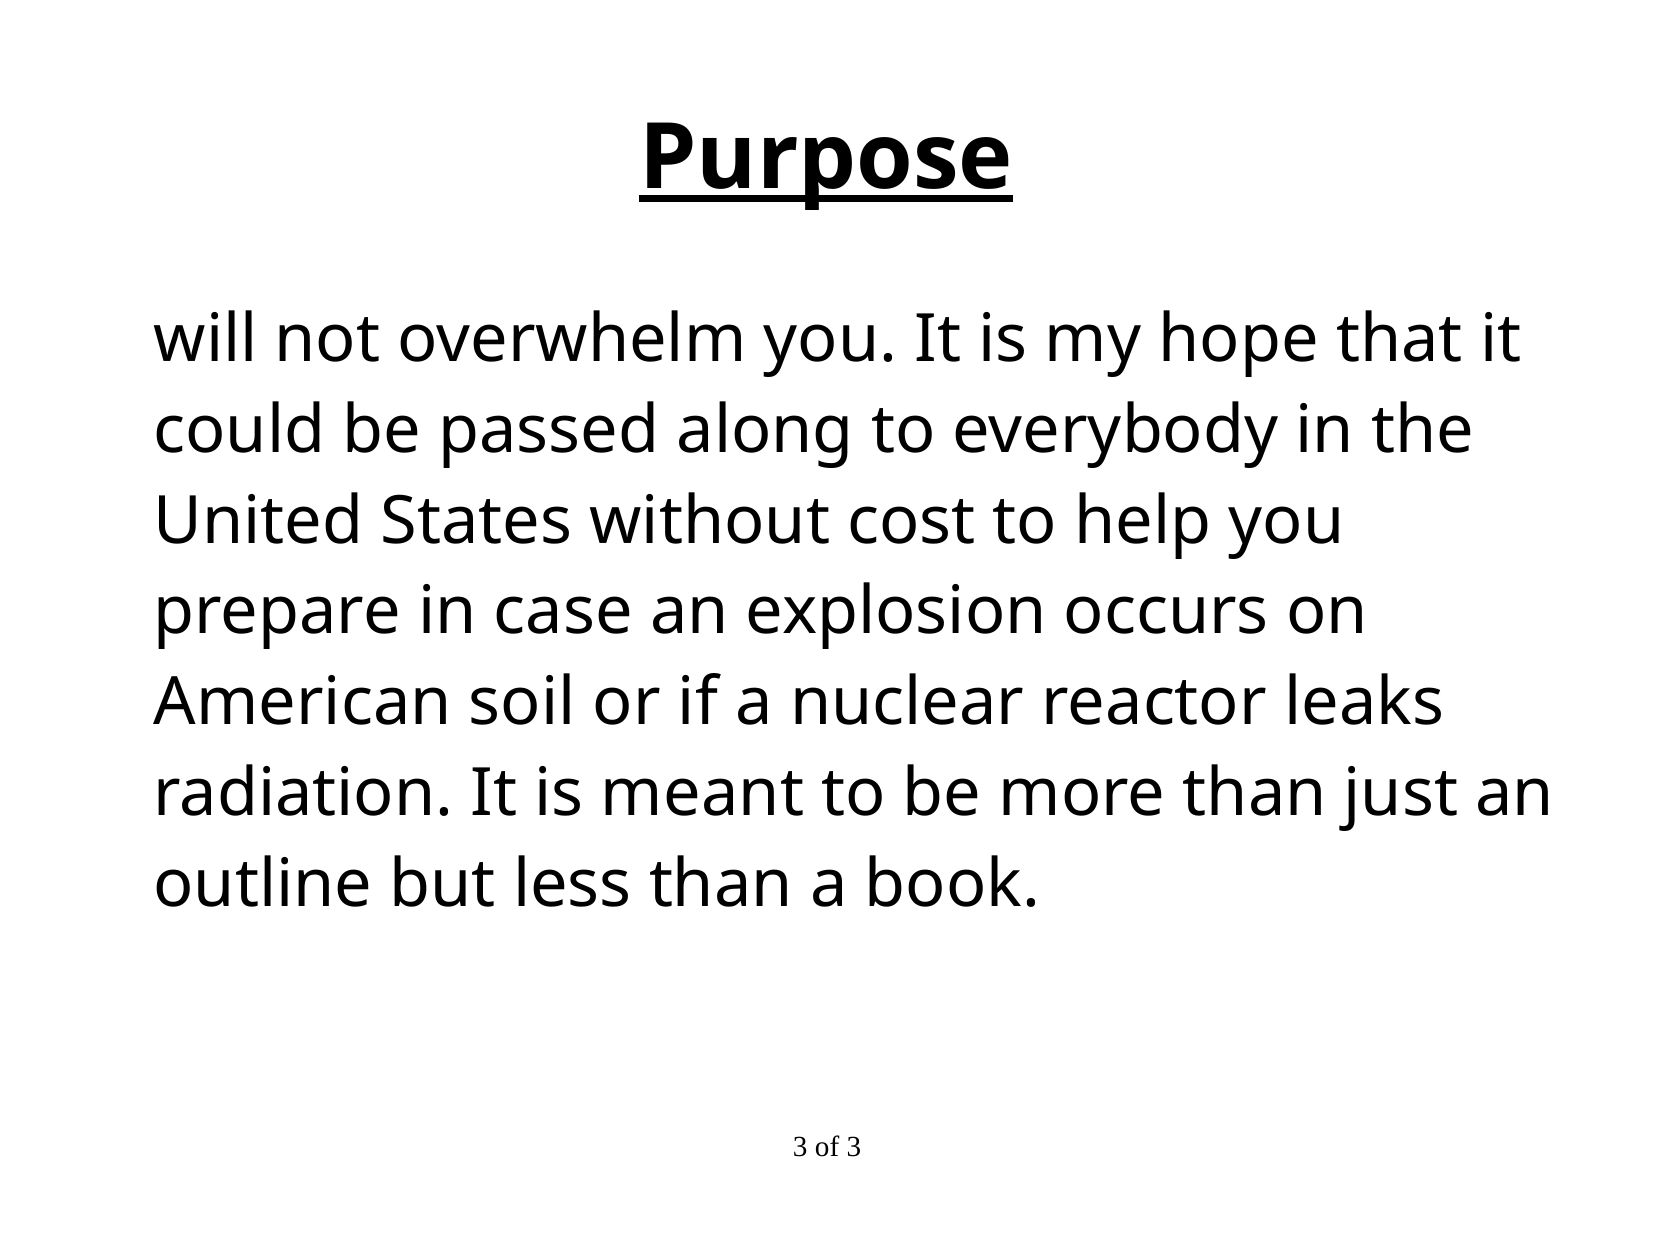

# Purpose
will not overwhelm you. It is my hope that it could be passed along to everybody in the United States without cost to help you prepare in case an explosion occurs on American soil or if a nuclear reactor leaks radiation. It is meant to be more than just an outline but less than a book.
3 of 3